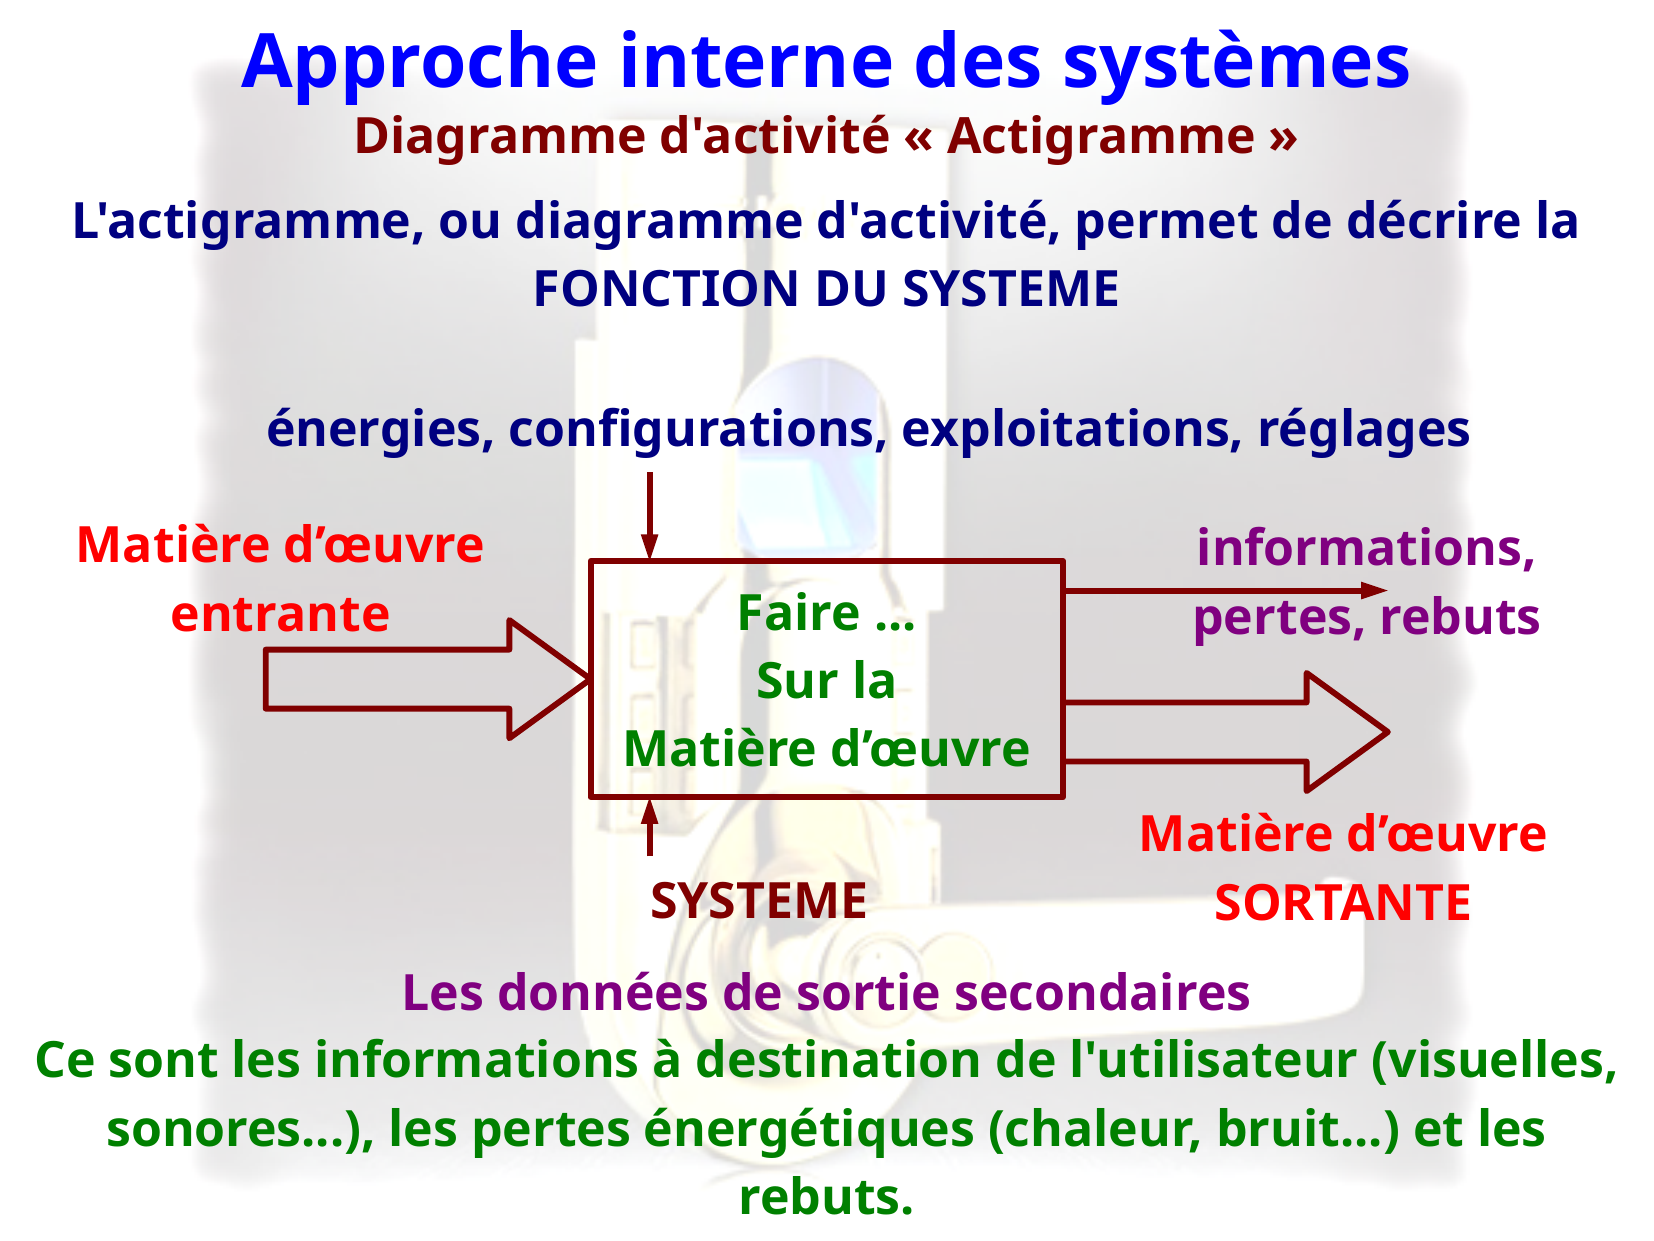

Diagramme d'activité « Actigramme »
L'actigramme, ou diagramme d'activité, permet de décrire la FONCTION DU SYSTEME
énergies, configurations, exploitations, réglages
Matière d’œuvre
entrante
informations, pertes, rebuts
Faire ...
Sur la
Matière d’œuvre
Matière d’œuvre
SORTANTE
SYSTEME
Les données de sortie secondaires
Ce sont les informations à destination de l'utilisateur (visuelles, sonores...), les pertes énergétiques (chaleur, bruit...) et les rebuts.